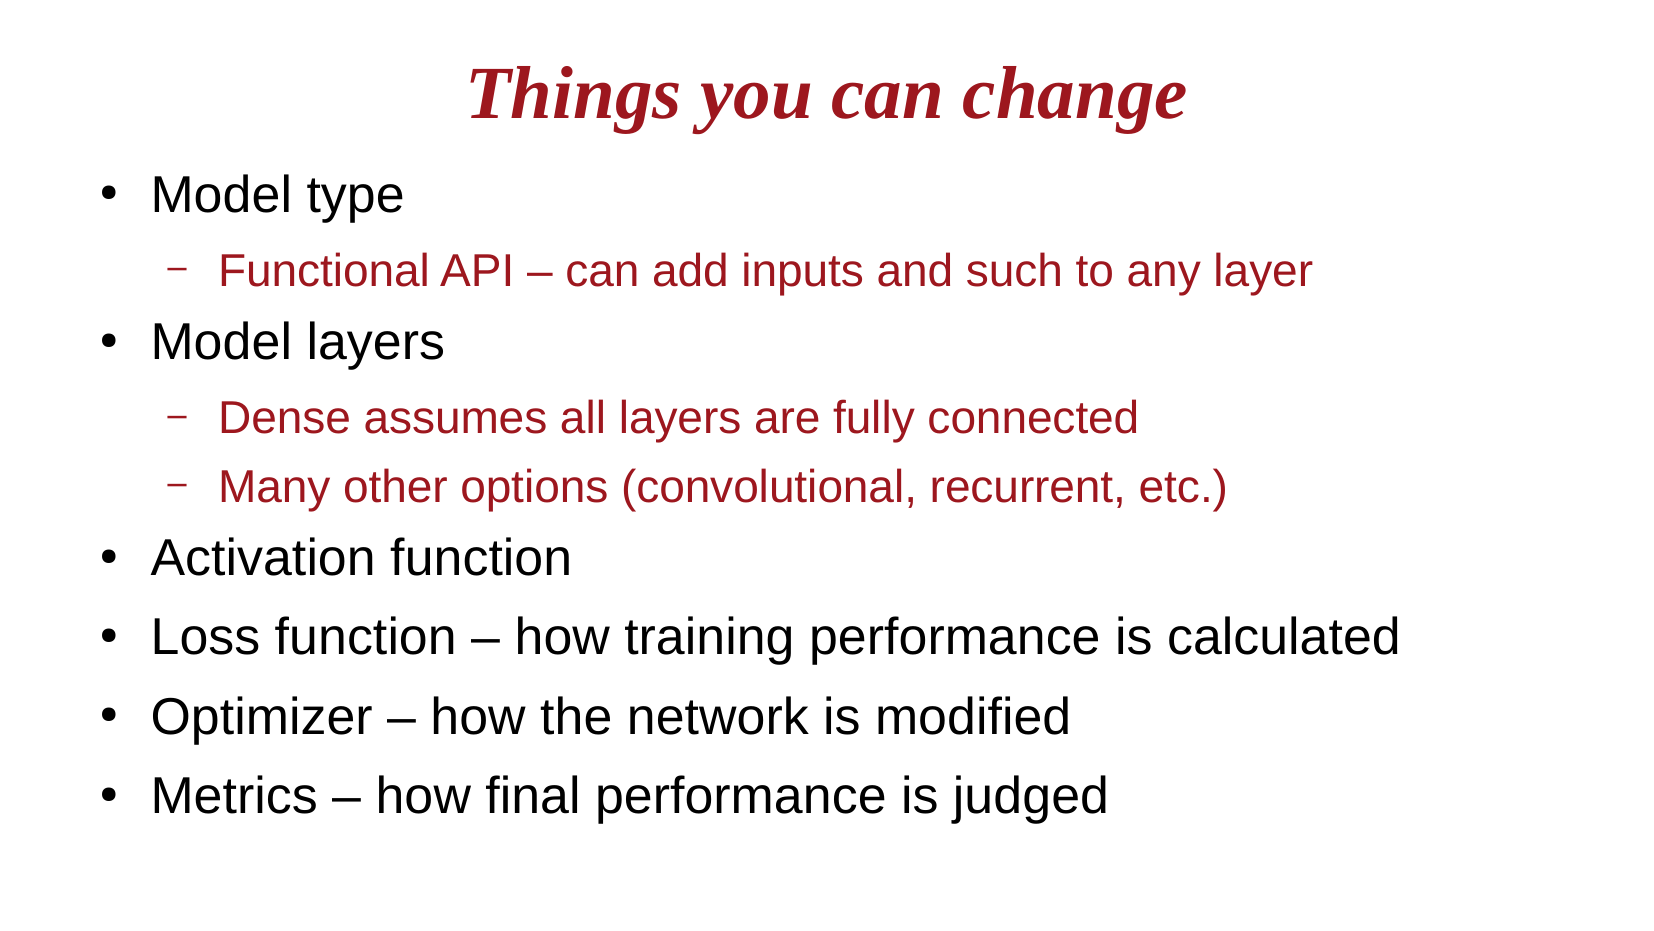

# Things you can change
Model type
Functional API – can add inputs and such to any layer
Model layers
Dense assumes all layers are fully connected
Many other options (convolutional, recurrent, etc.)
Activation function
Loss function – how training performance is calculated
Optimizer – how the network is modified
Metrics – how final performance is judged